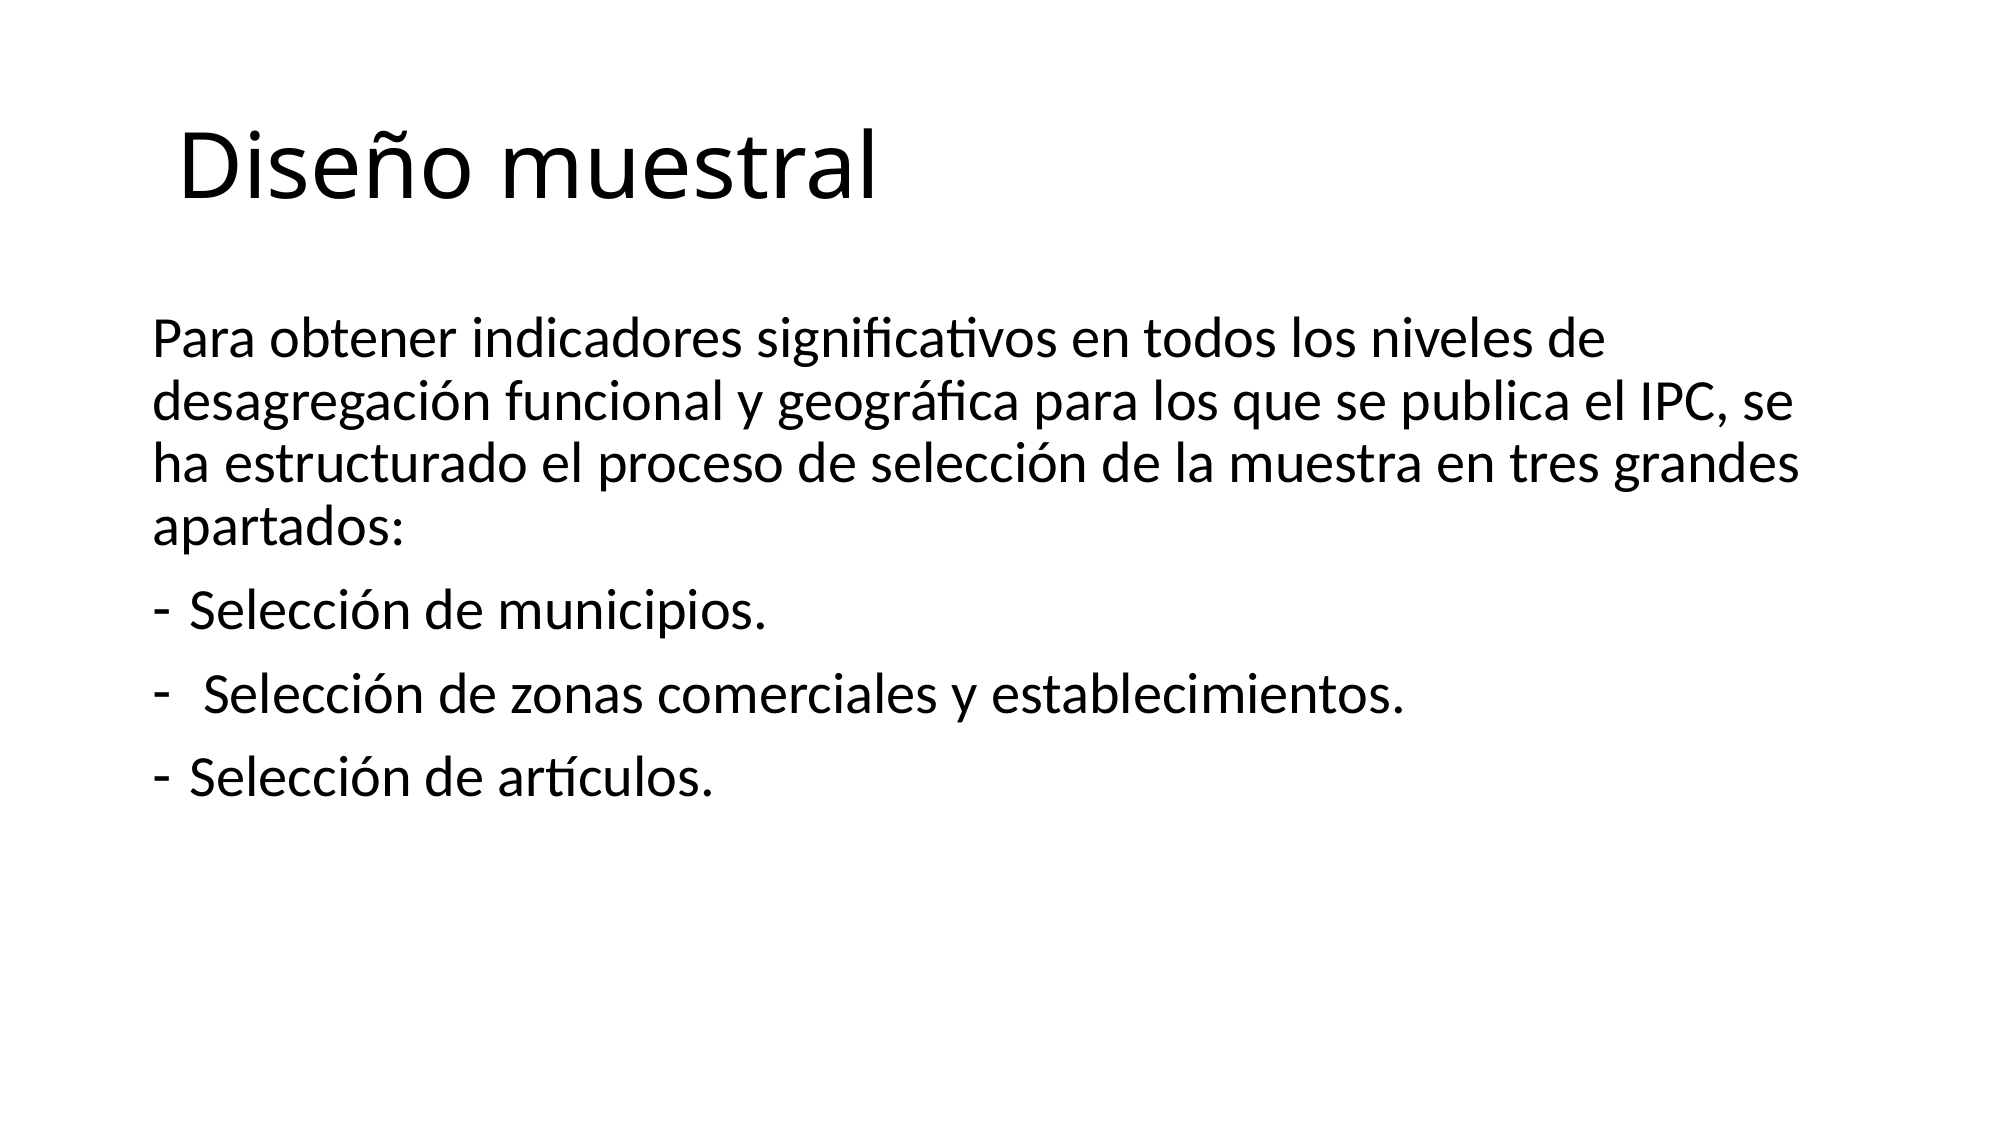

# Diseño muestral
Para obtener indicadores significativos en todos los niveles de desagregación funcional y geográfica para los que se publica el IPC, se ha estructurado el proceso de selección de la muestra en tres grandes apartados:
Selección de municipios.
 Selección de zonas comerciales y establecimientos.
Selección de artículos.